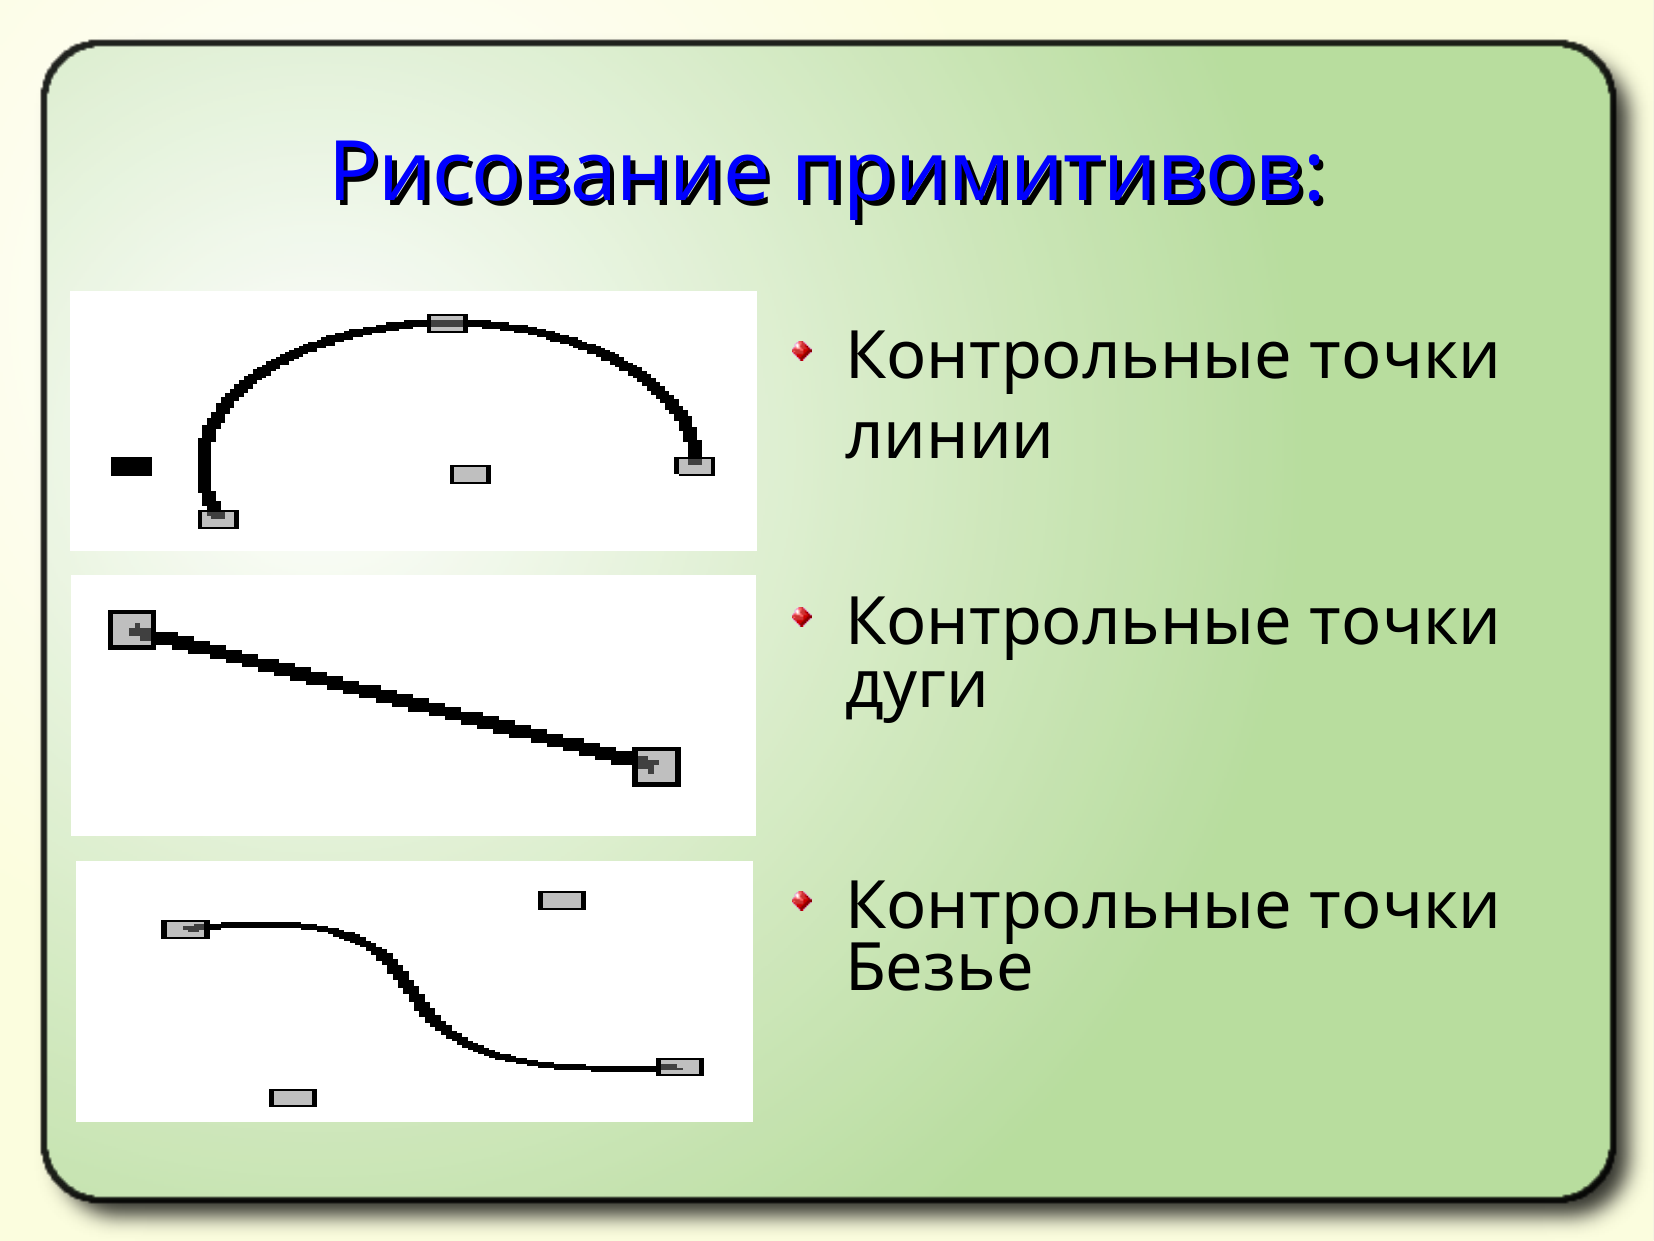

Рисование примитивов:
# Контрольные точки линии
Контрольные точки дуги
Контрольные точки Безье